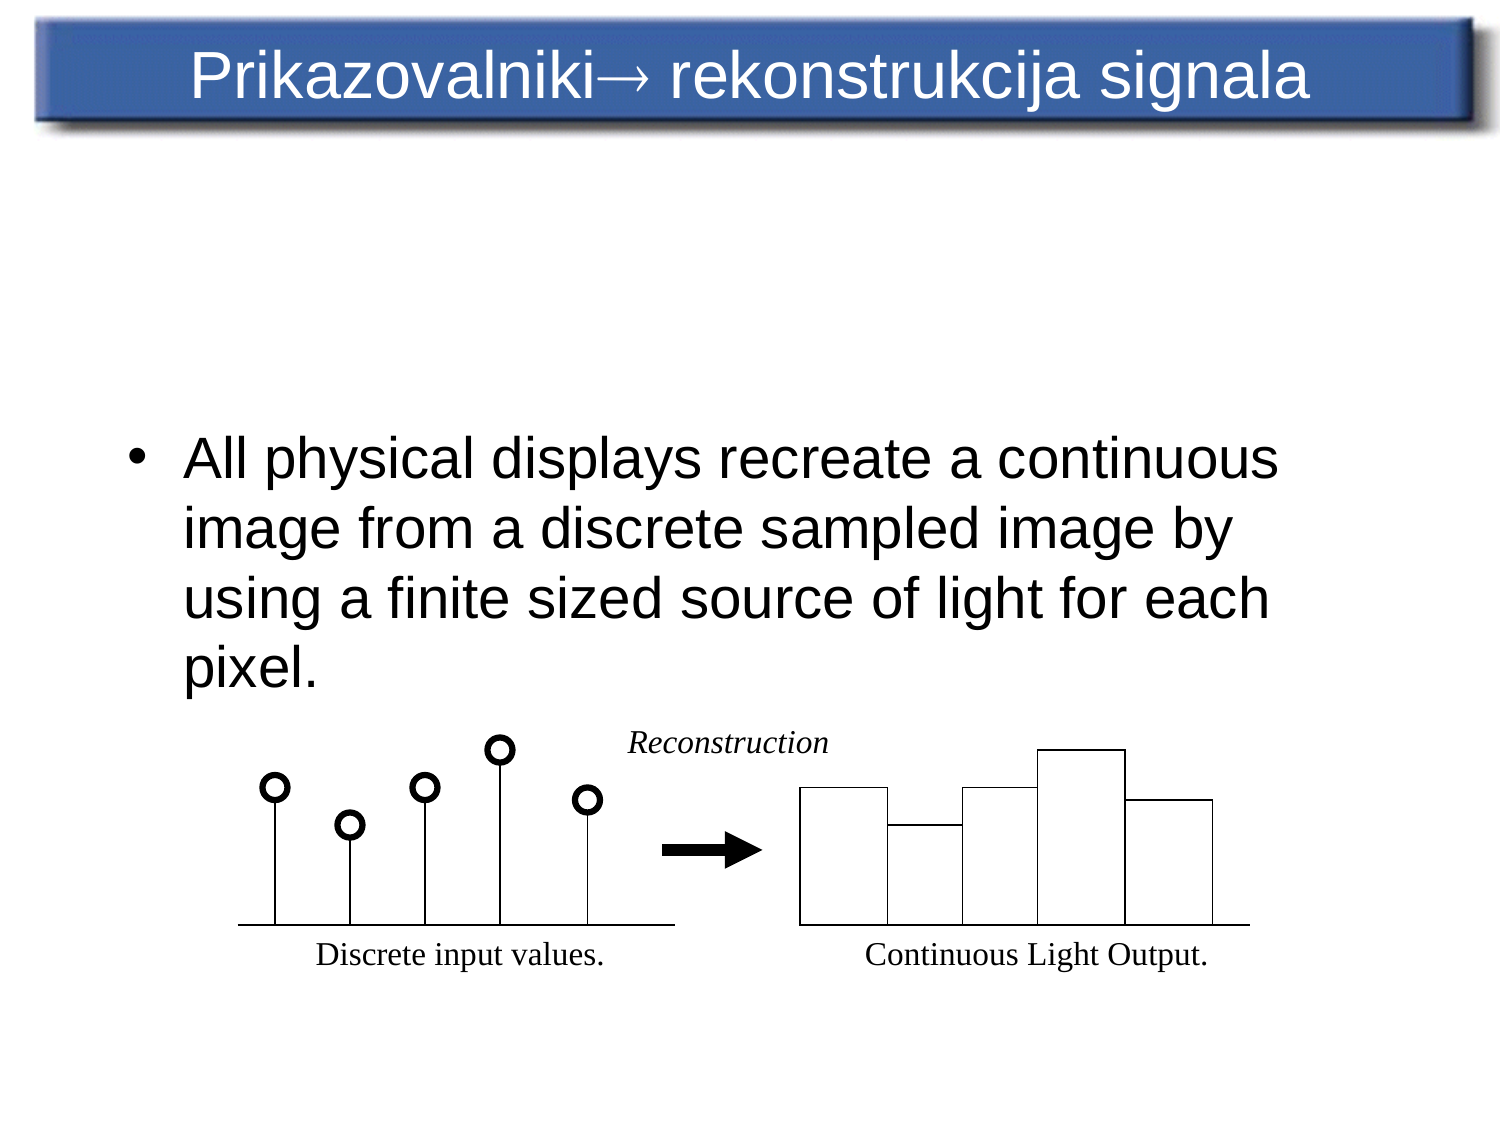

# Prikazovalniki rekonstrukcija signala
All physical displays recreate a continuous image from a discrete sampled image by using a finite sized source of light for each pixel.
Reconstruction
Discrete input values.
Continuous Light Output.